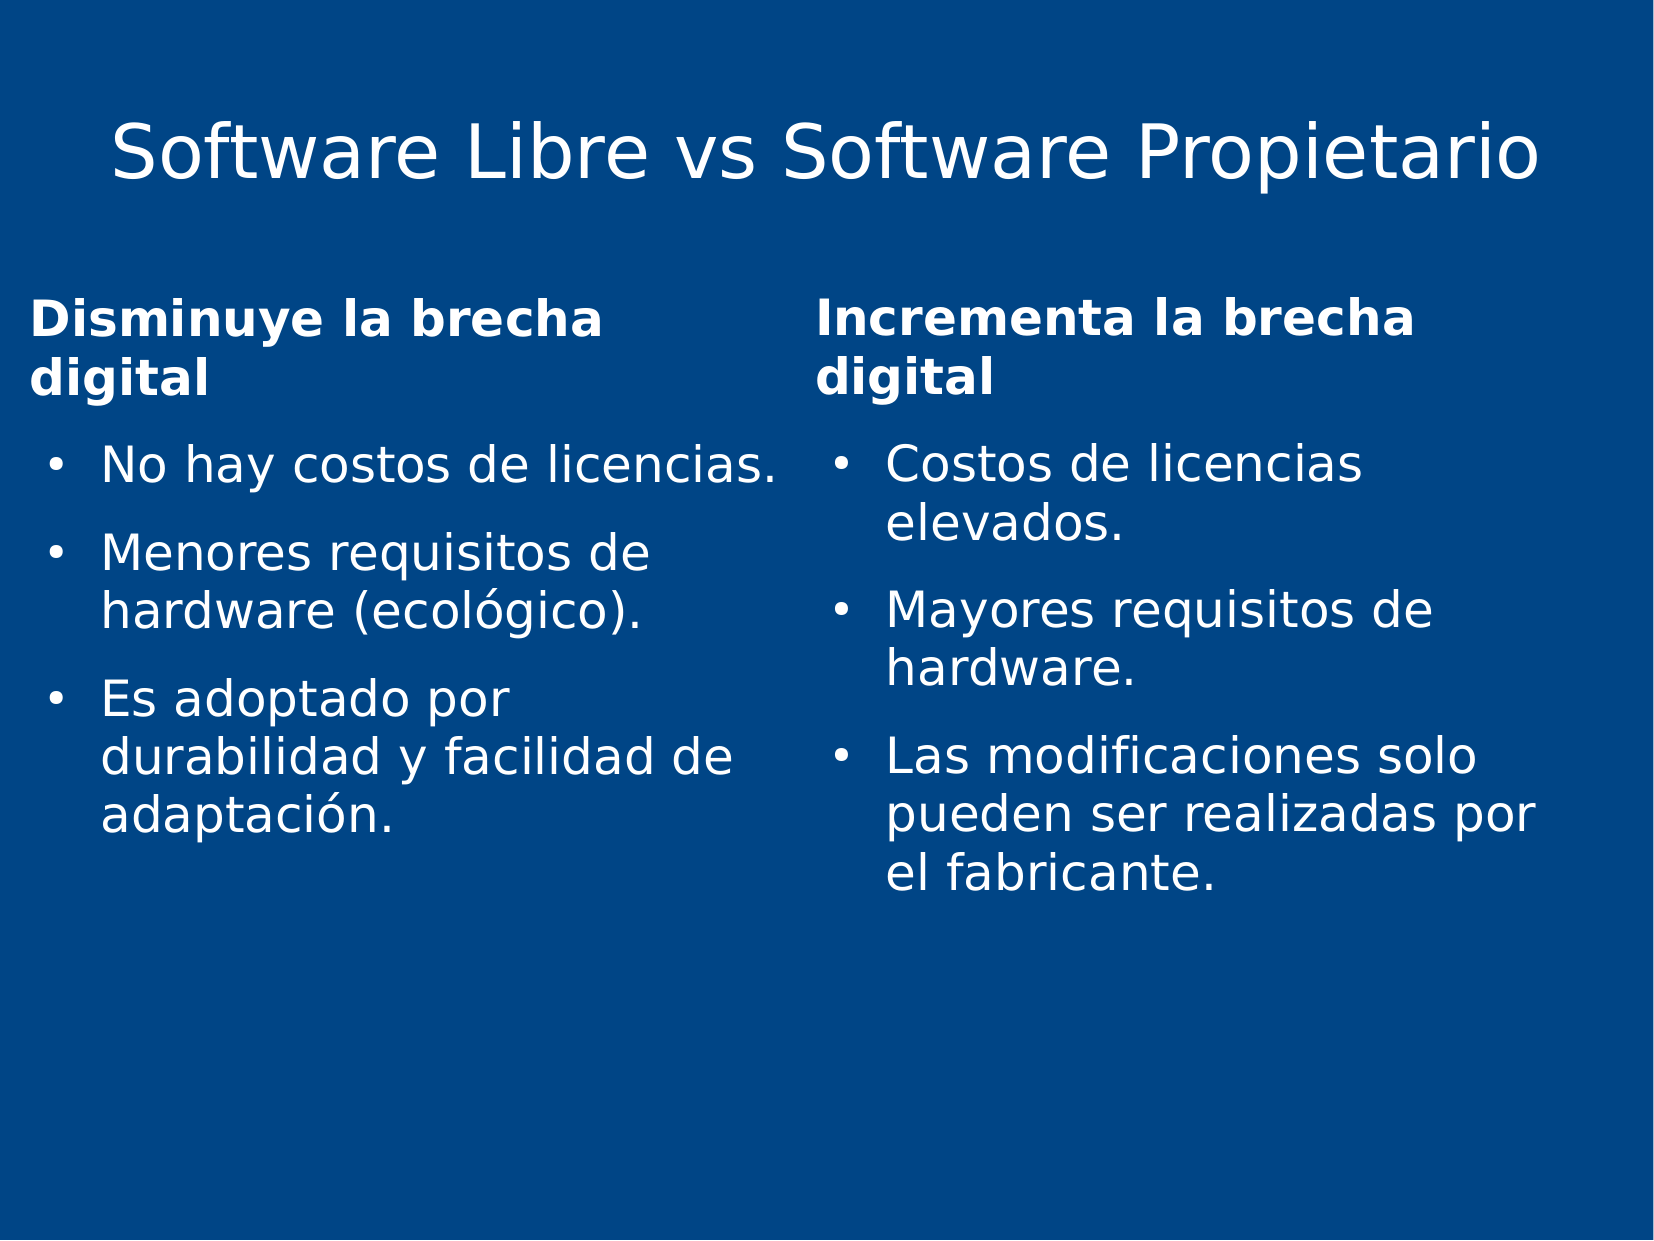

# Software Libre vs Software Propietario
Incrementa la brecha digital
Costos de licencias elevados.
Mayores requisitos de hardware.
Las modificaciones solo pueden ser realizadas por el fabricante.
Disminuye la brecha digital
No hay costos de licencias.
Menores requisitos de hardware (ecológico).
Es adoptado por durabilidad y facilidad de adaptación.